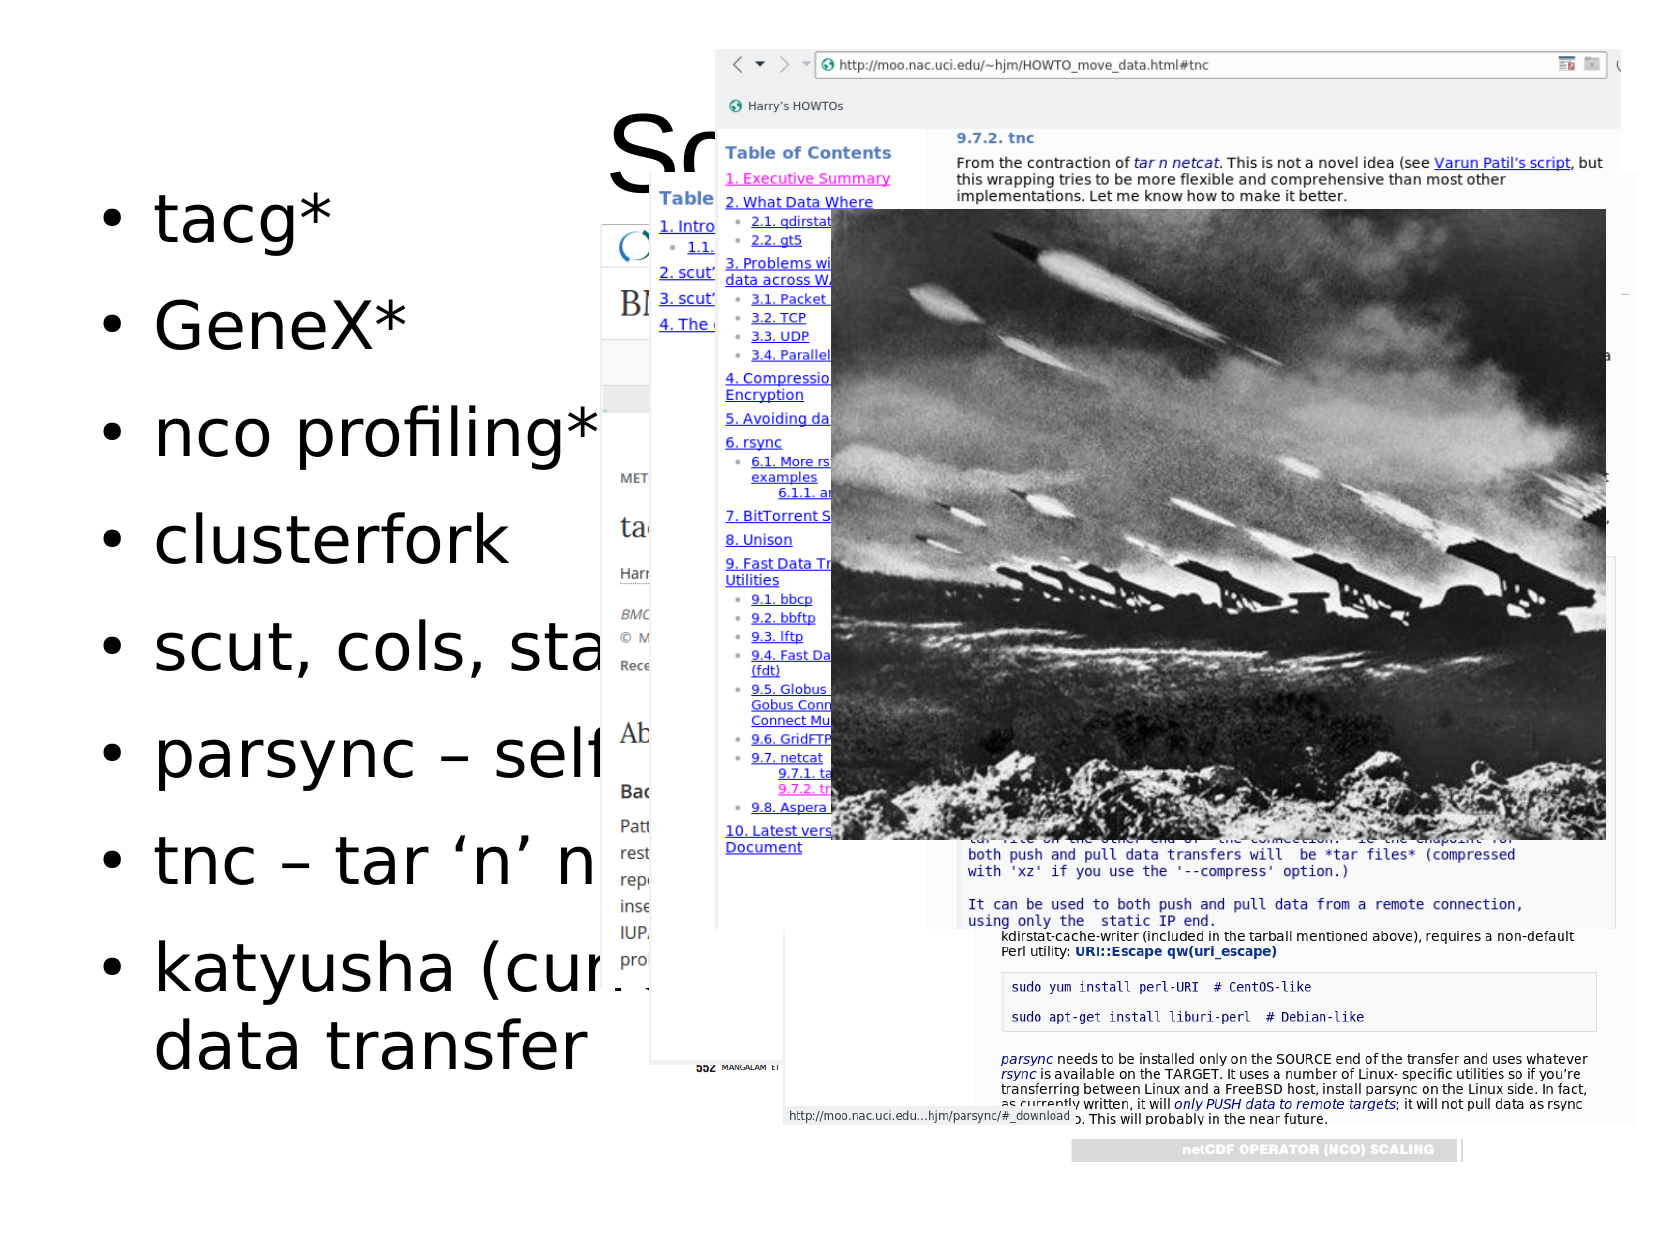

# Software
tacg*
GeneX*
nco profiling*
clusterfork
scut, cols, stats
parsync – self-regulating parallel rsync
tnc – tar ‘n’ netcat
katyusha (current) – self-tuning, parallel
data transfer